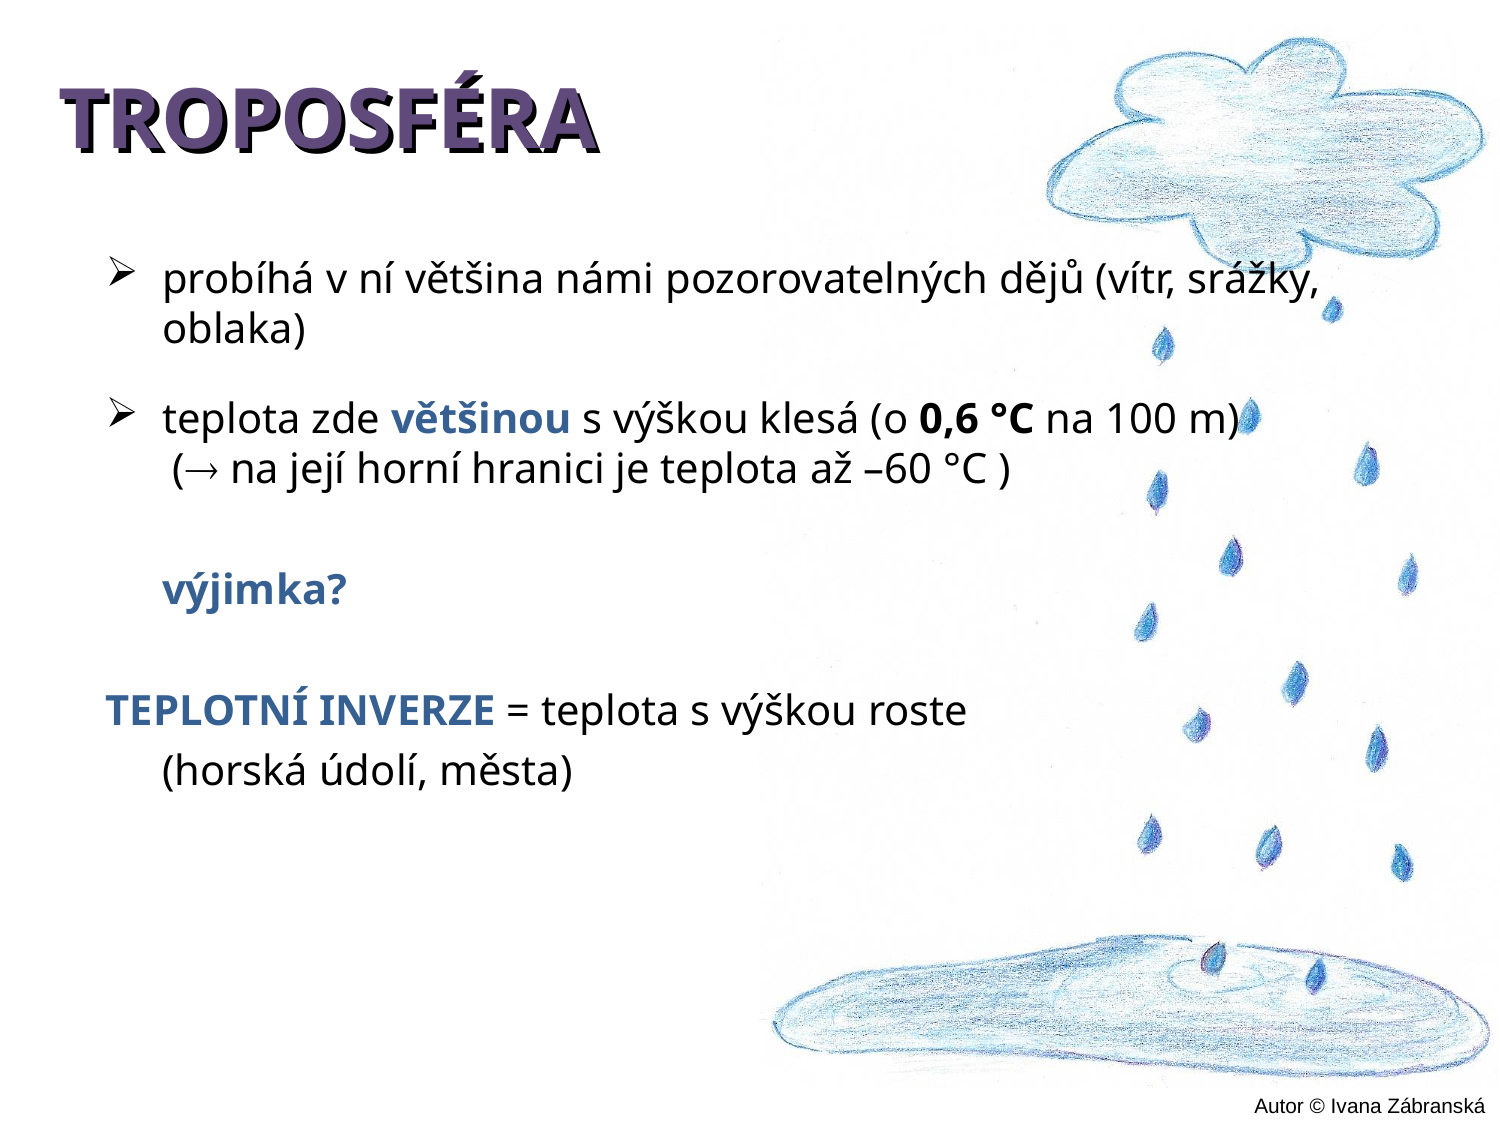

# TROPOSFÉRA
probíhá v ní většina námi pozorovatelných dějů (vítr, srážky, oblaka)
teplota zde většinou s výškou klesá (o 0,6 °C na 100 m)
 ( na její horní hranici je teplota až –60 °C )
	výjimka?
TEPLOTNÍ INVERZE = teplota s výškou roste
	(horská údolí, města)
Autor © Ivana Zábranská